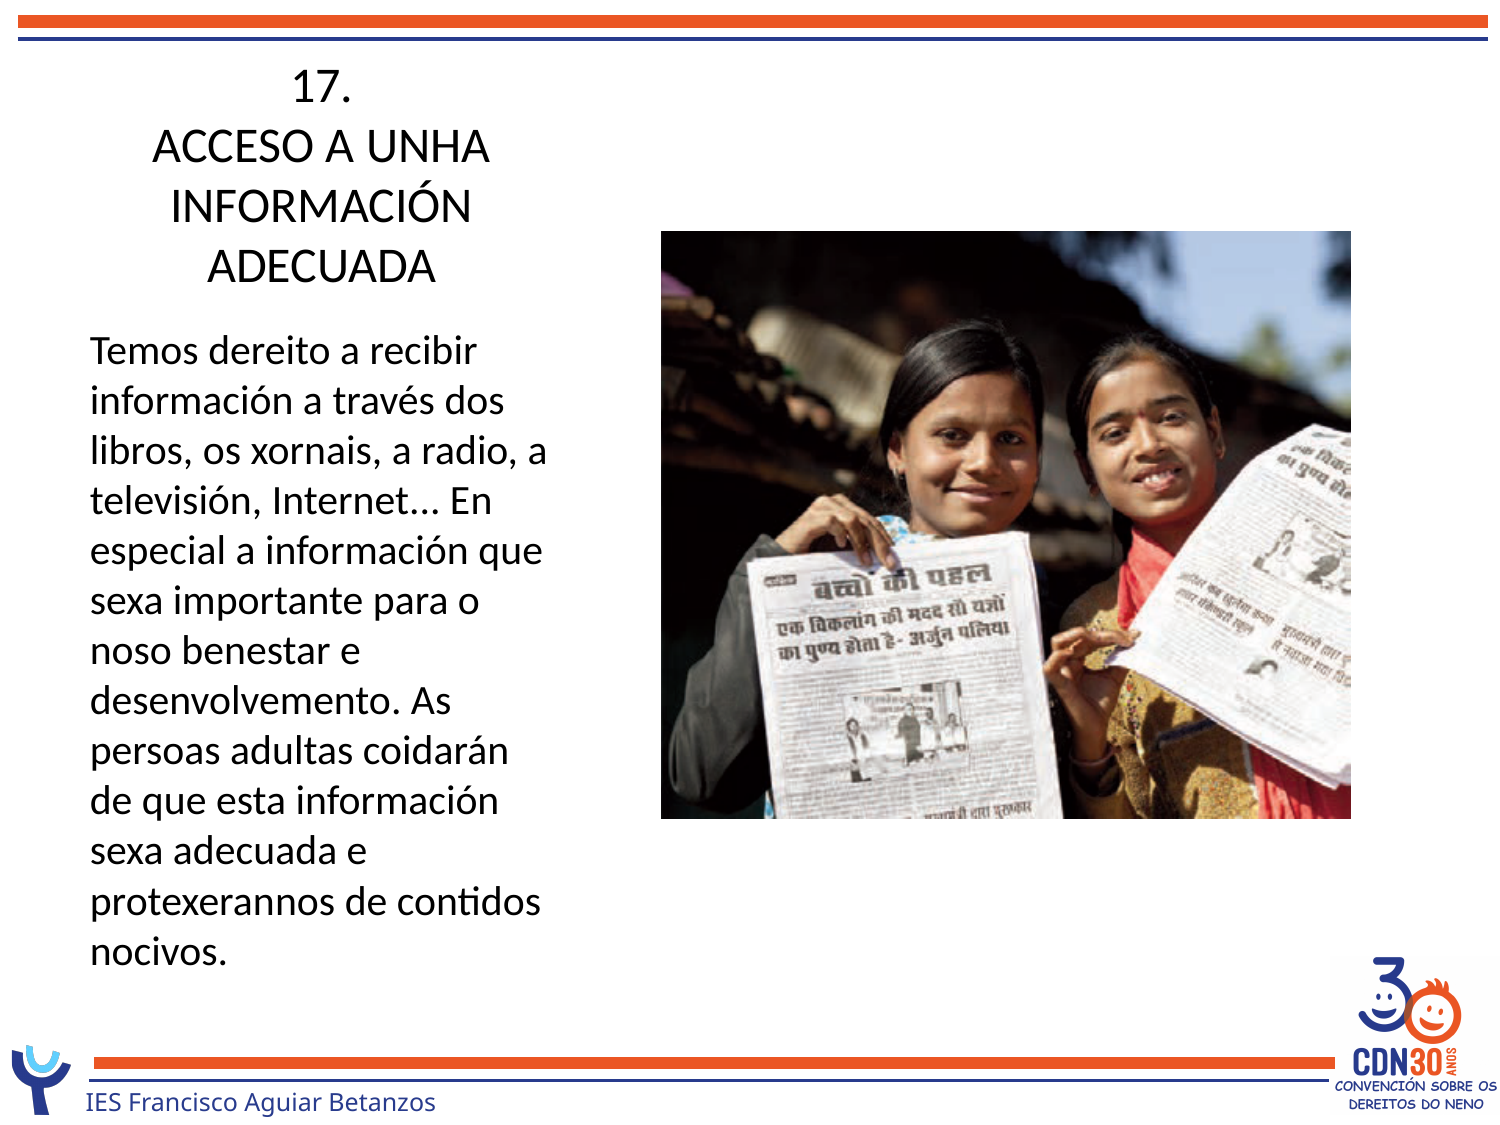

# 17. ACCESO A UNHA INFORMACIÓN ADECUADA
Temos dereito a recibir información a través dos libros, os xornais, a radio, a televisión, Internet... En especial a información que sexa importante para o noso benestar e desenvolvemento. As persoas adultas coidarán de que esta información sexa adecuada e protexerannos de contidos nocivos.